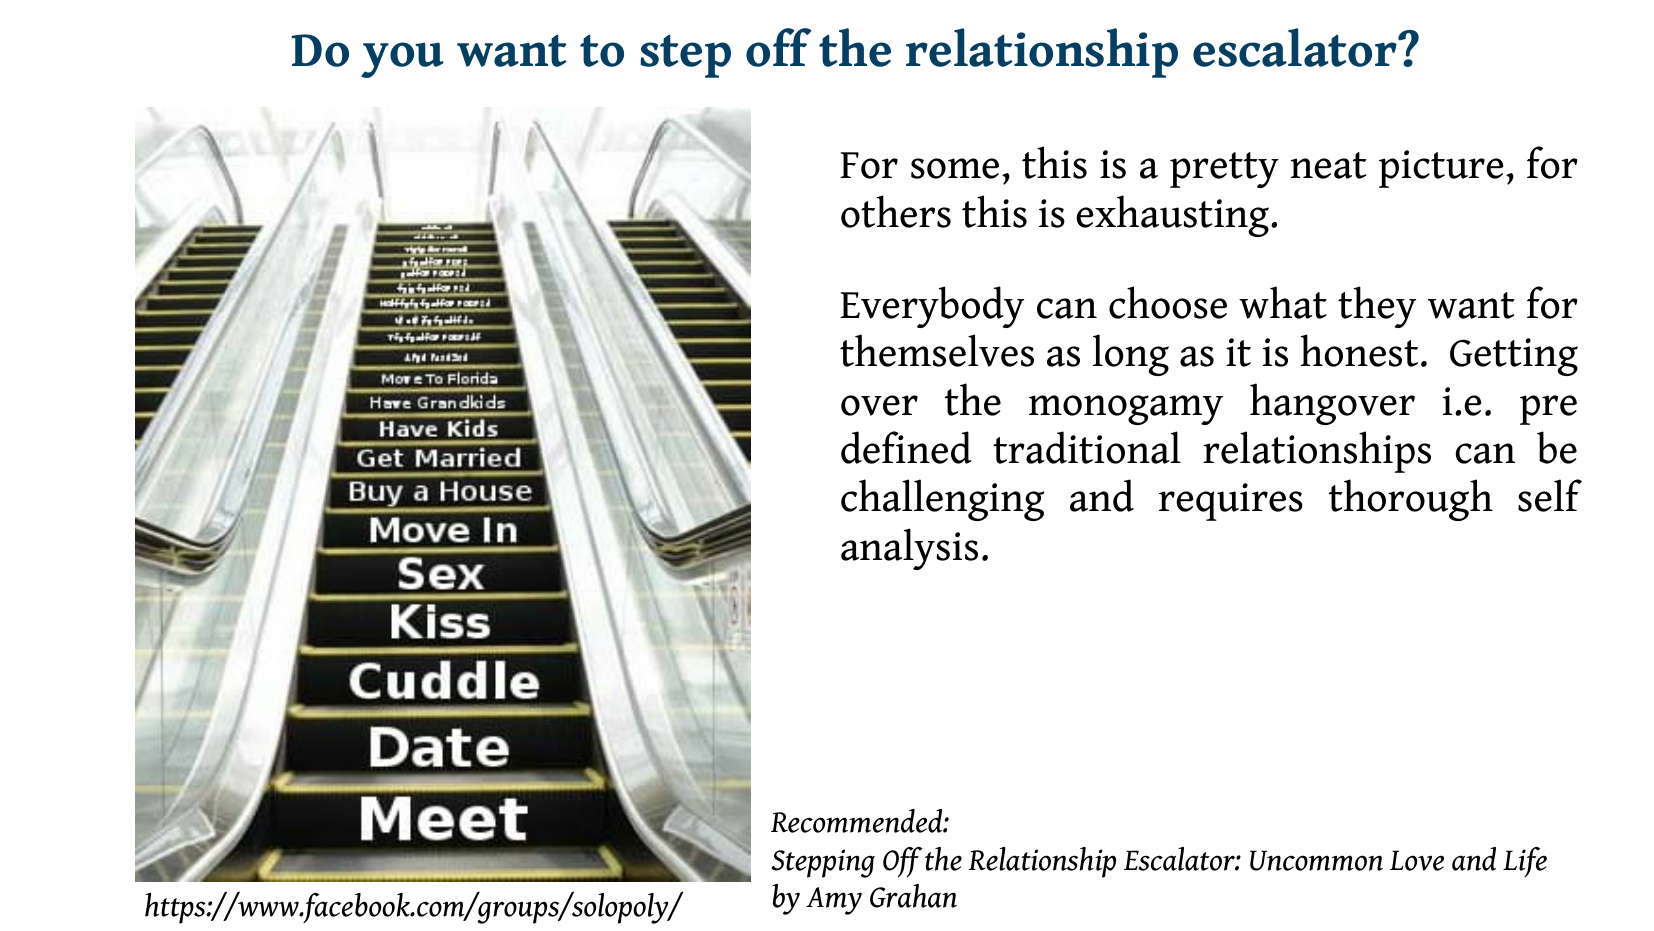

Do you want to step off the relationship escalator?
For some, this is a pretty neat picture, for others this is exhausting.
Everybody can choose what they want for themselves as long as it is honest. Getting over the monogamy hangover i.e. pre defined traditional relationships can be challenging and requires thorough self analysis.
Recommended:
Stepping Off the Relationship Escalator: Uncommon Love and Life
by Amy Grahan
https://www.facebook.com/groups/solopoly/